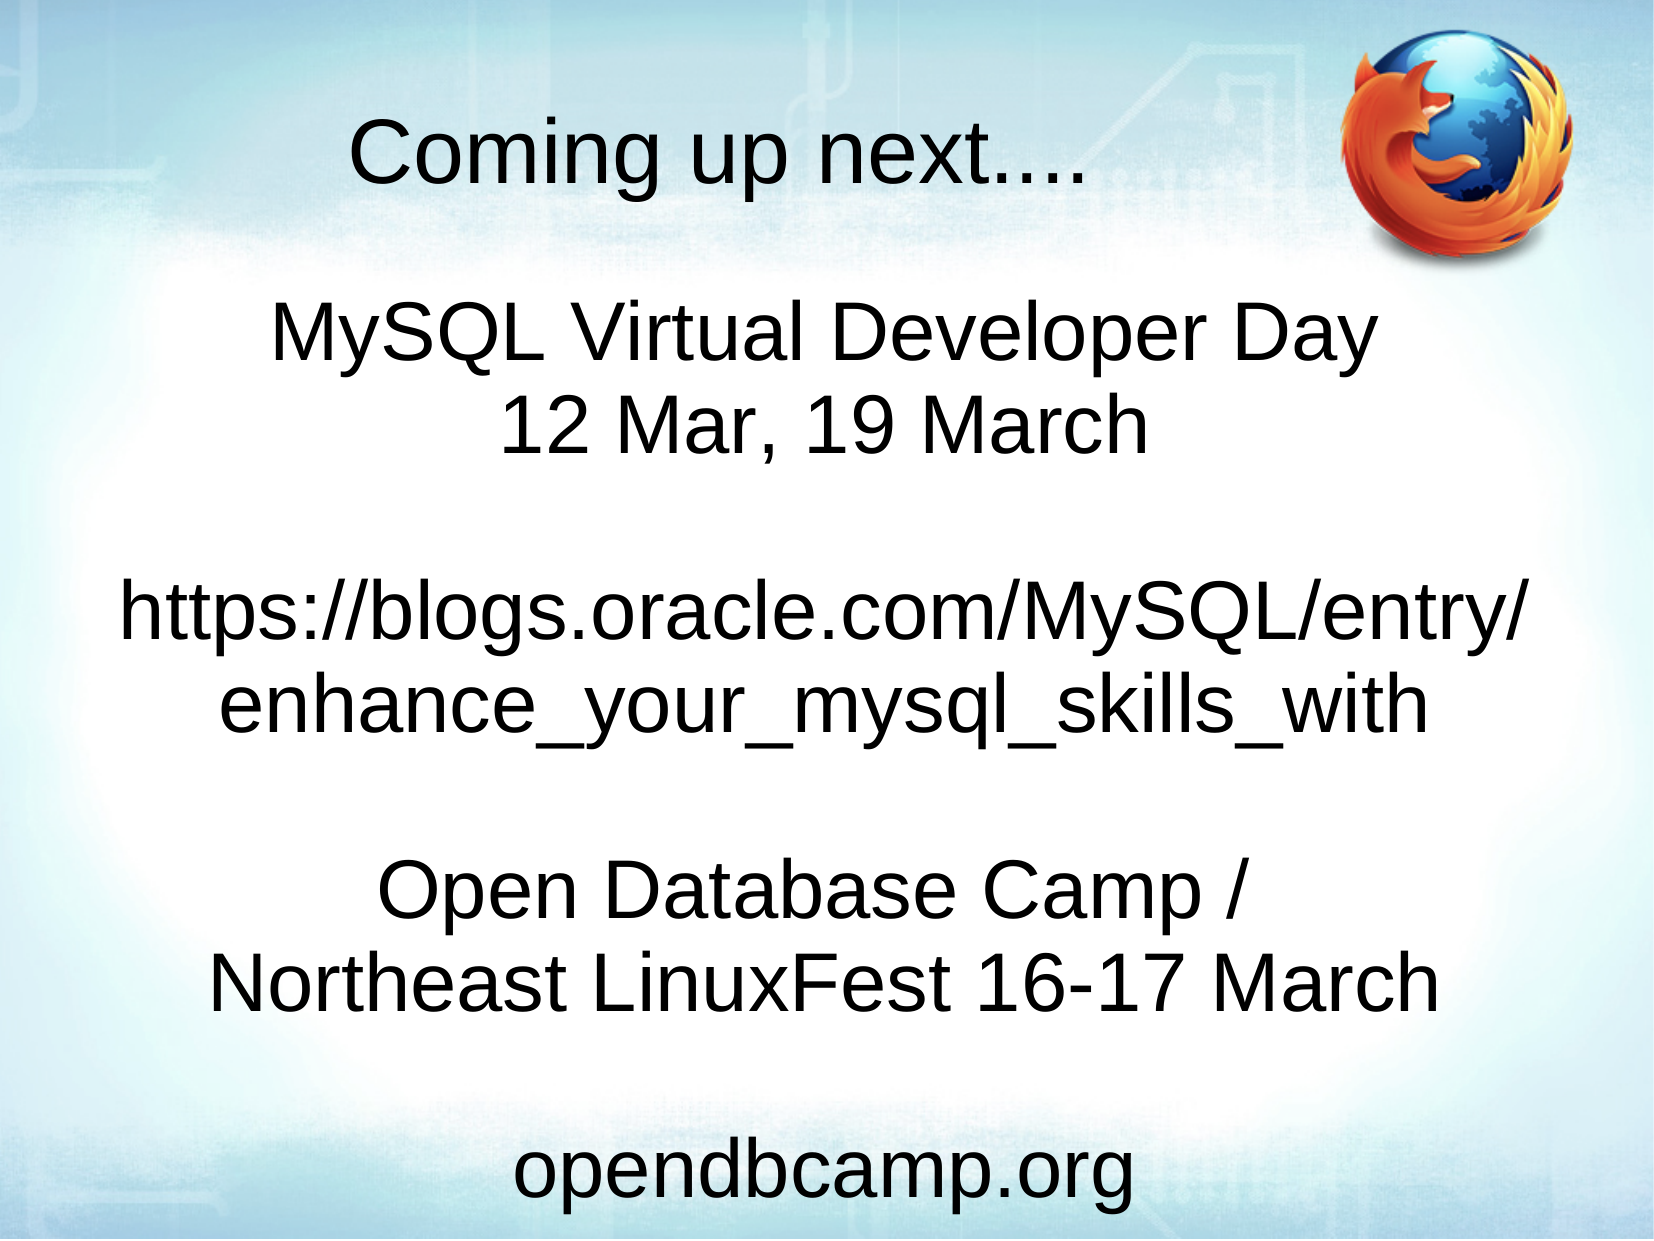

# Coming up next....
MySQL Virtual Developer Day
12 Mar, 19 March
https://blogs.oracle.com/MySQL/entry/
enhance_your_mysql_skills_with
Open Database Camp /
Northeast LinuxFest 16-17 March
opendbcamp.org